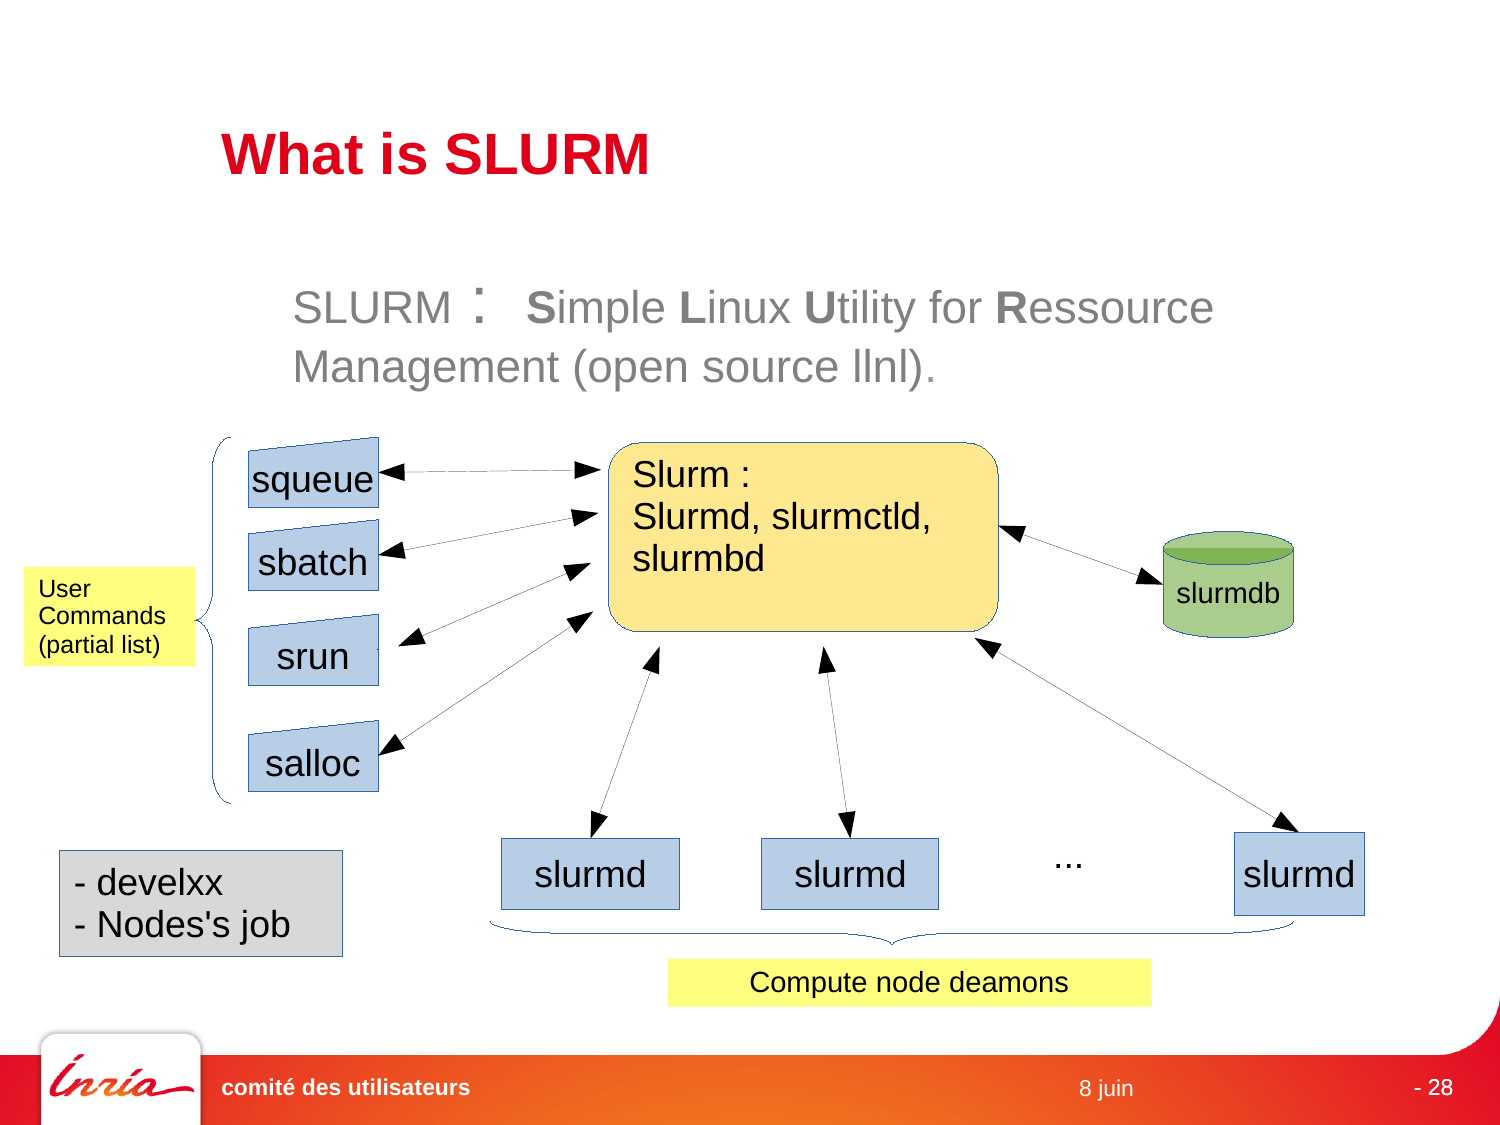

What is SLURM
SLURM : Simple Linux Utility for Ressource
Management (open source llnl).
squeue
Slurm :
Slurmd, slurmctld,
slurmbd
sbatch
slurmdb
User
Commands (partial list)
srun
salloc
...
slurmd
slurmd
slurmd
- develxx
- Nodes's job
Compute node deamons
comité des utilisateurs
28
8 juin 2015